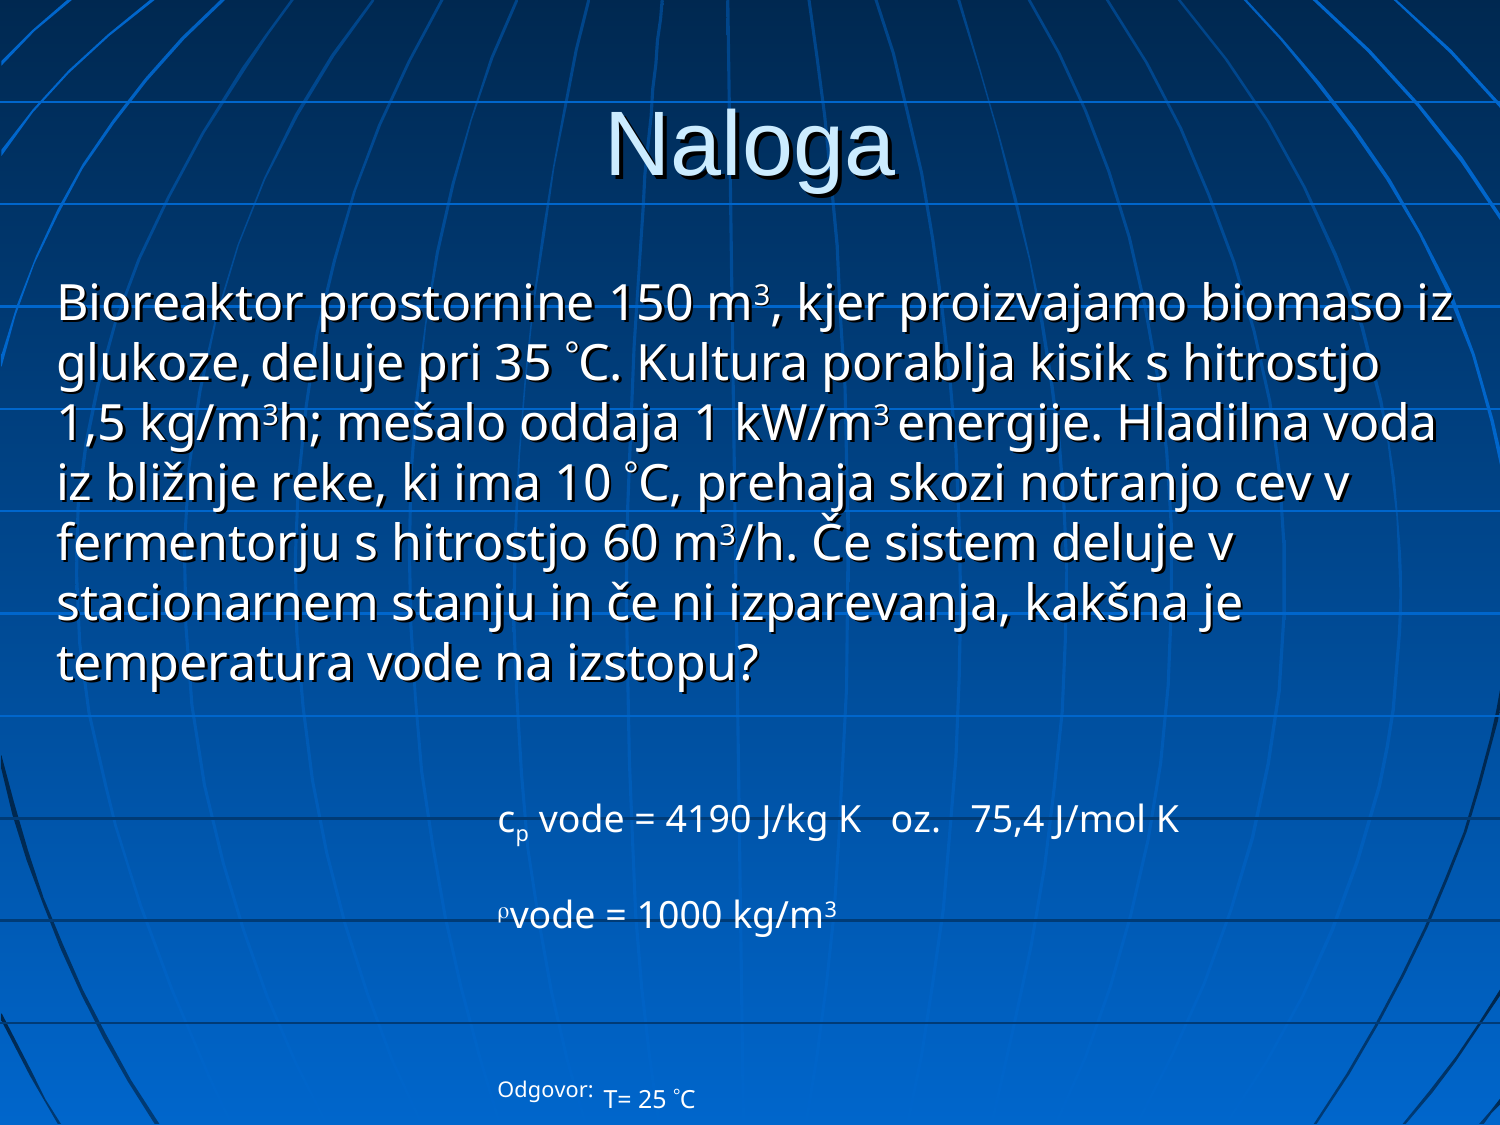

# Naloga
Bioreaktor prostornine 150 m3, kjer proizvajamo biomaso iz glukoze, deluje pri 35 C. Kultura porablja kisik s hitrostjo 1,5 kg/m3h; mešalo oddaja 1 kW/m3 energije. Hladilna voda iz bližnje reke, ki ima 10 C, prehaja skozi notranjo cev v fermentorju s hitrostjo 60 m3/h. Če sistem deluje v stacionarnem stanju in če ni izparevanja, kakšna je temperatura vode na izstopu?
cp vode = 4190 J/kg K oz. 75,4 J/mol K
vode = 1000 kg/m3
Odgovor: T= 25 C